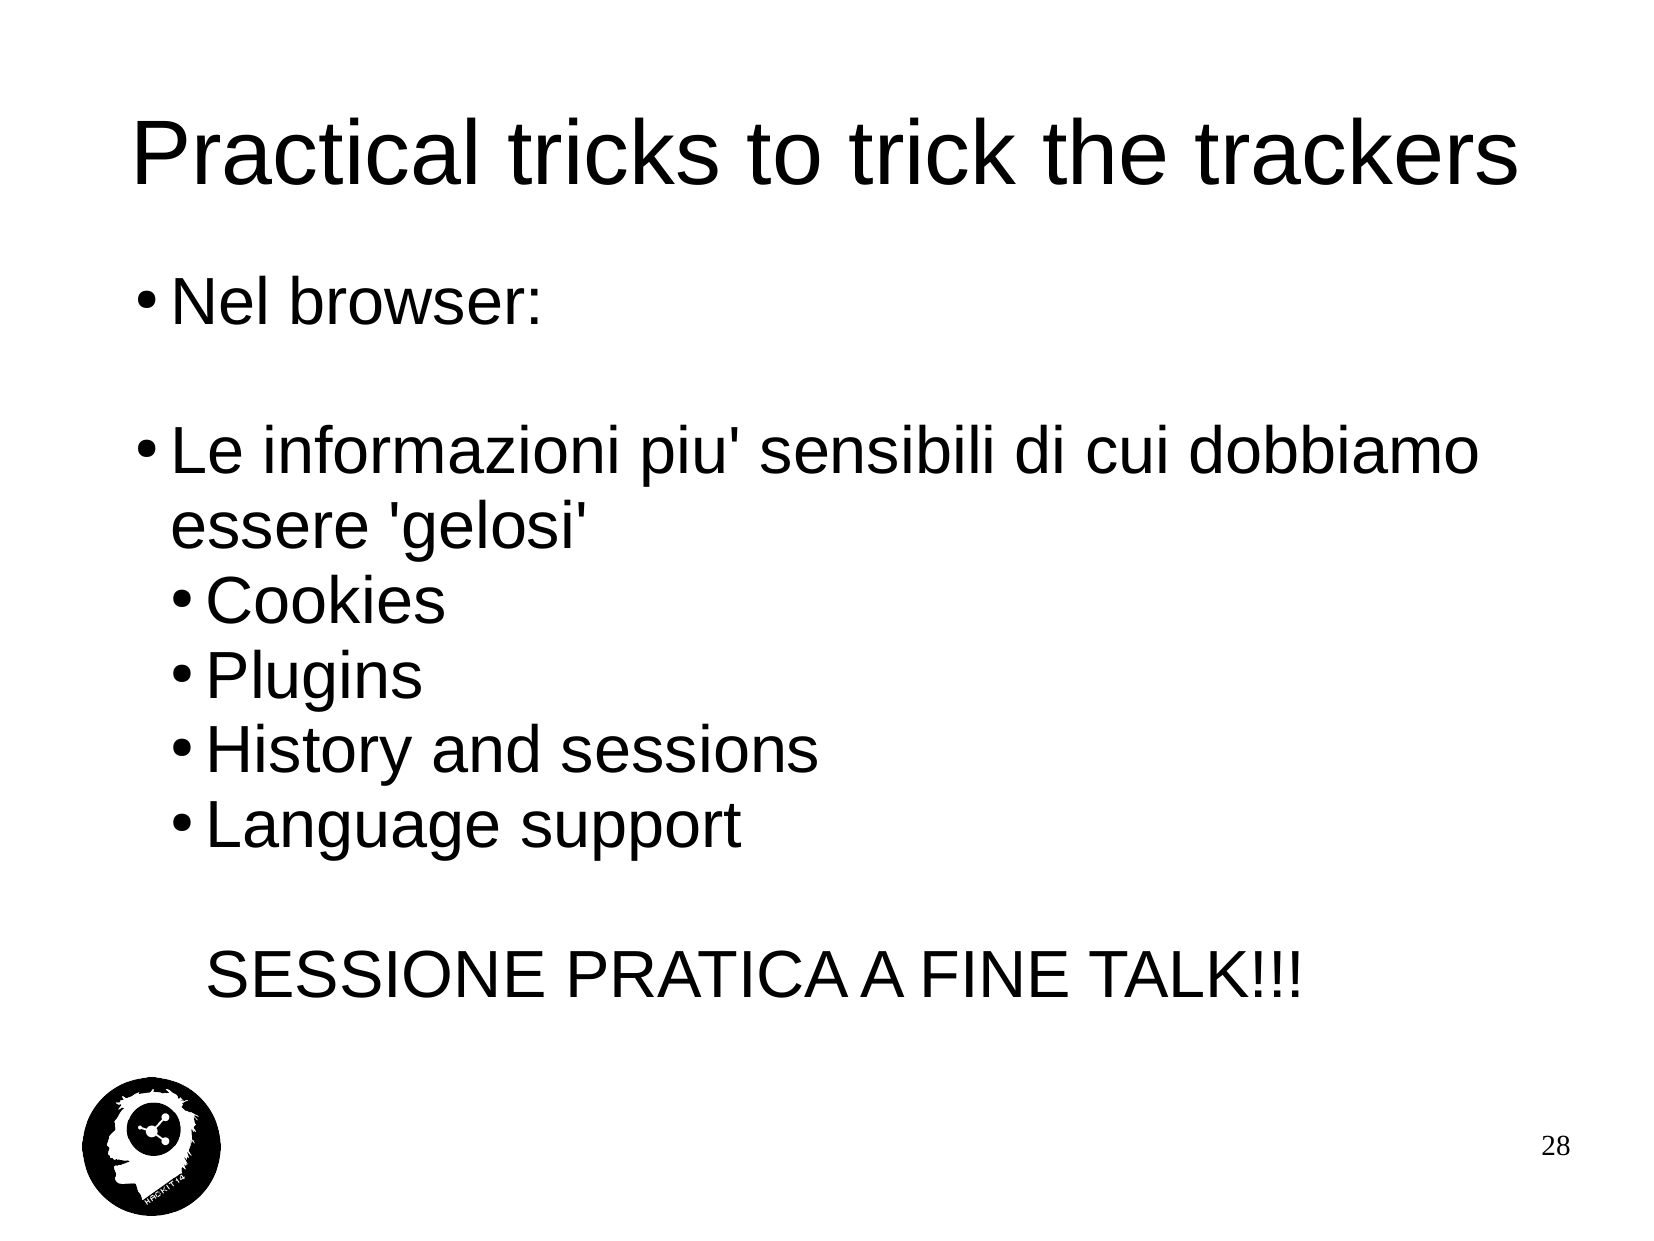

# Practical tricks to trick the trackers
Nel browser:
Le informazioni piu' sensibili di cui dobbiamo essere 'gelosi'
Cookies
Plugins
History and sessions
Language support
SESSIONE PRATICA A FINE TALK!!!
28